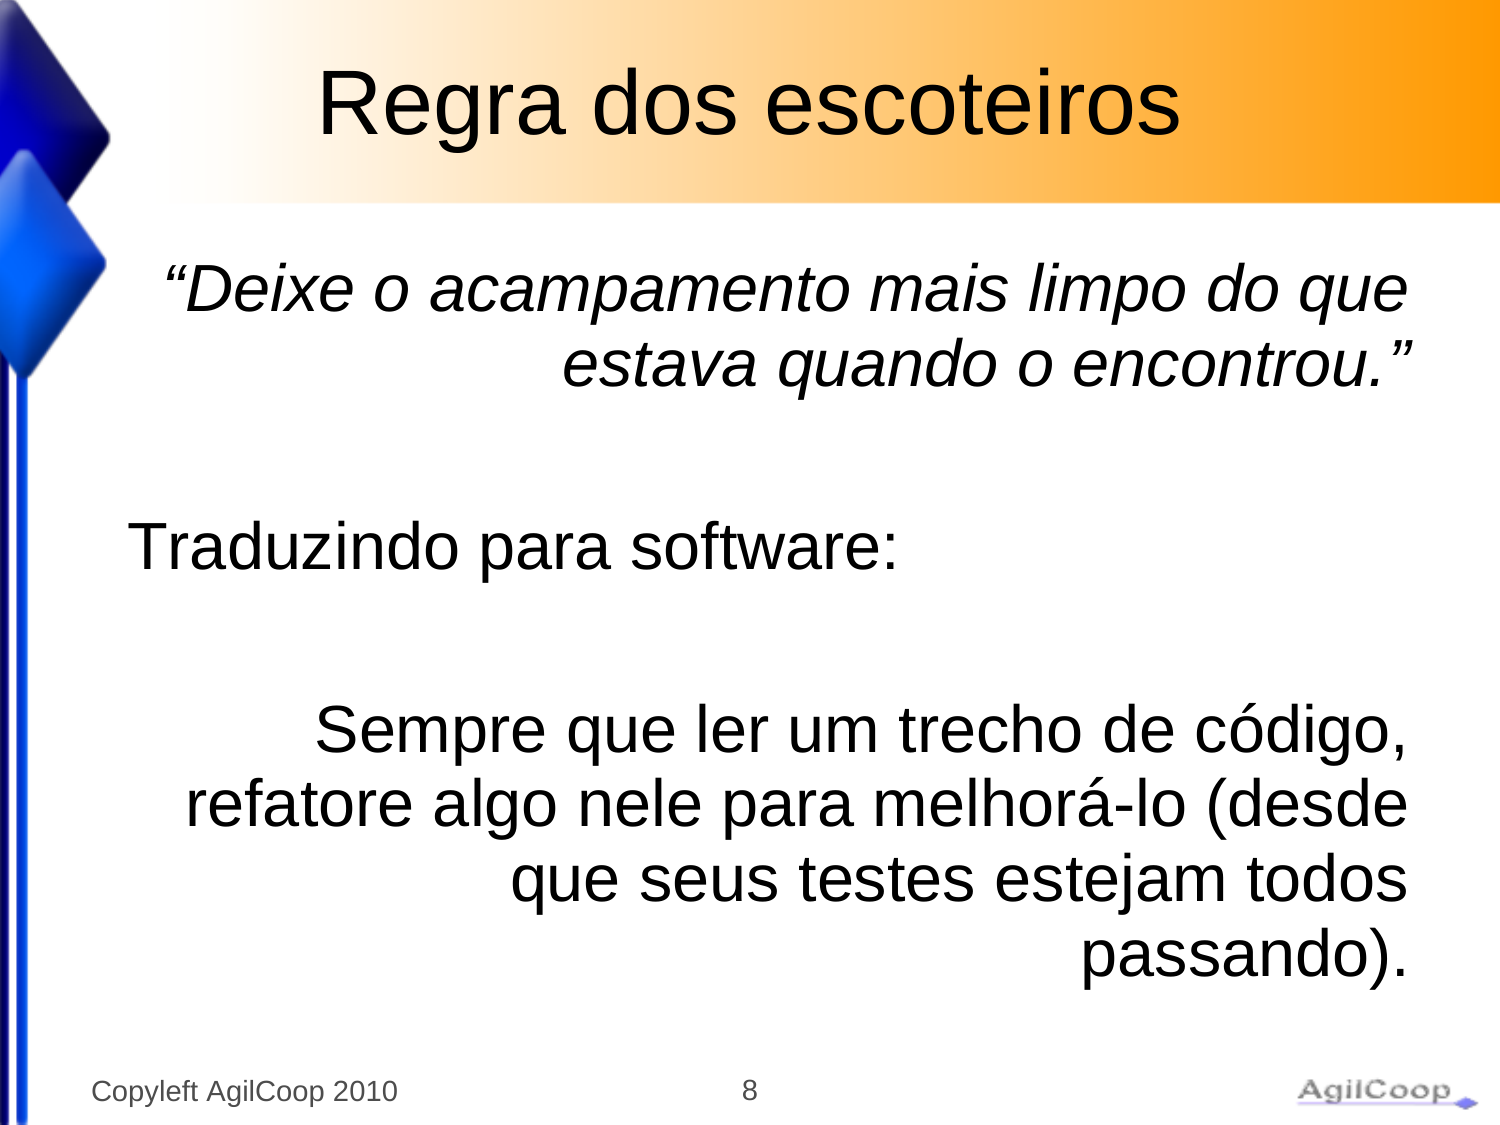

# Regra dos escoteiros
“Deixe o acampamento mais limpo do que estava quando o encontrou.”
Traduzindo para software:
Sempre que ler um trecho de código, refatore algo nele para melhorá-lo (desde que seus testes estejam todos passando).
Copyleft AgilCoop 2010
8